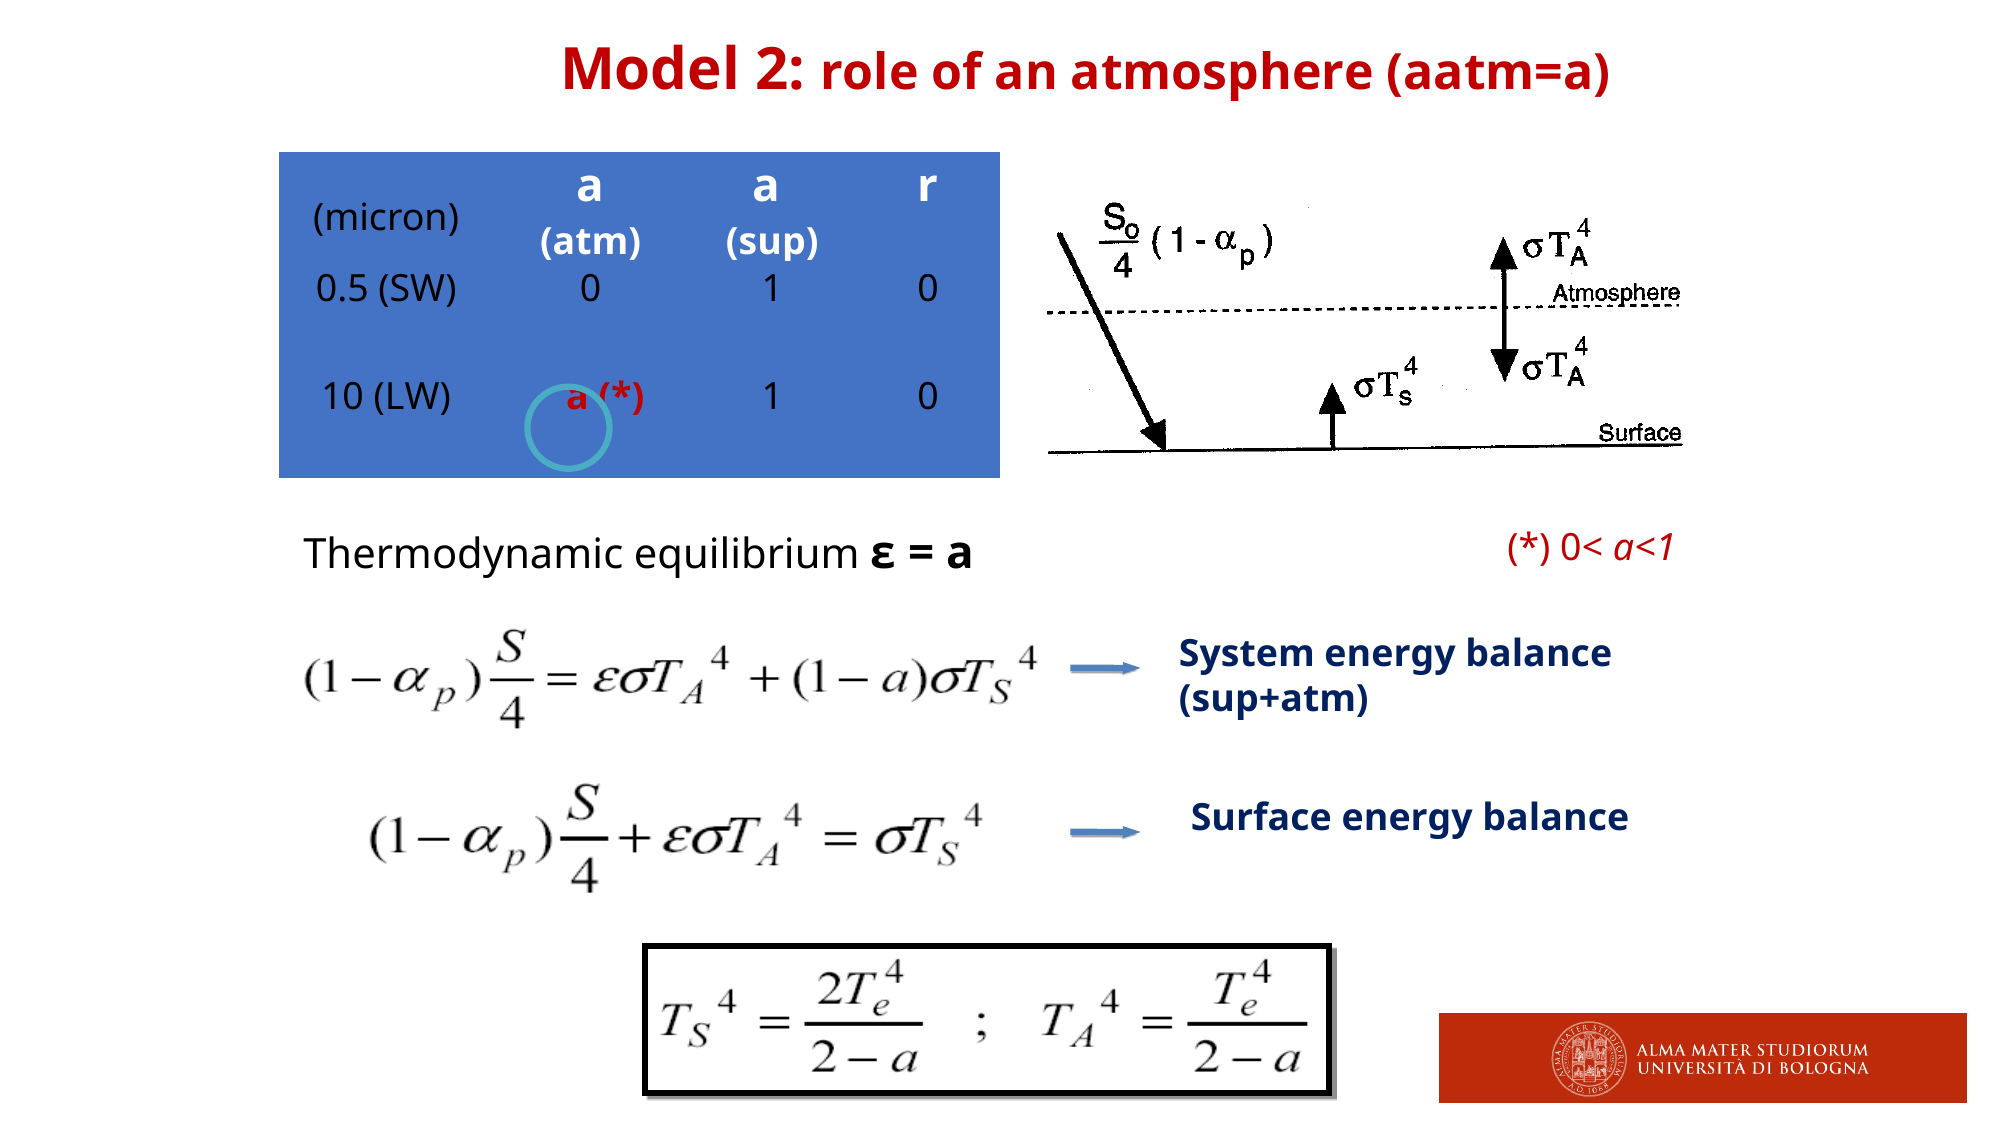

Model 2: role of an atmosphere (aatm=a)
| (micron) | a (atm) | a (sup) | r |
| --- | --- | --- | --- |
| 0.5 (SW) | 0 | 1 | 0 |
| 10 (LW) | a (\*) | 1 | 0 |
Thermodynamic equilibrium ε = a
(*) 0< a<1
System energy balance (sup+atm)
Surface energy balance